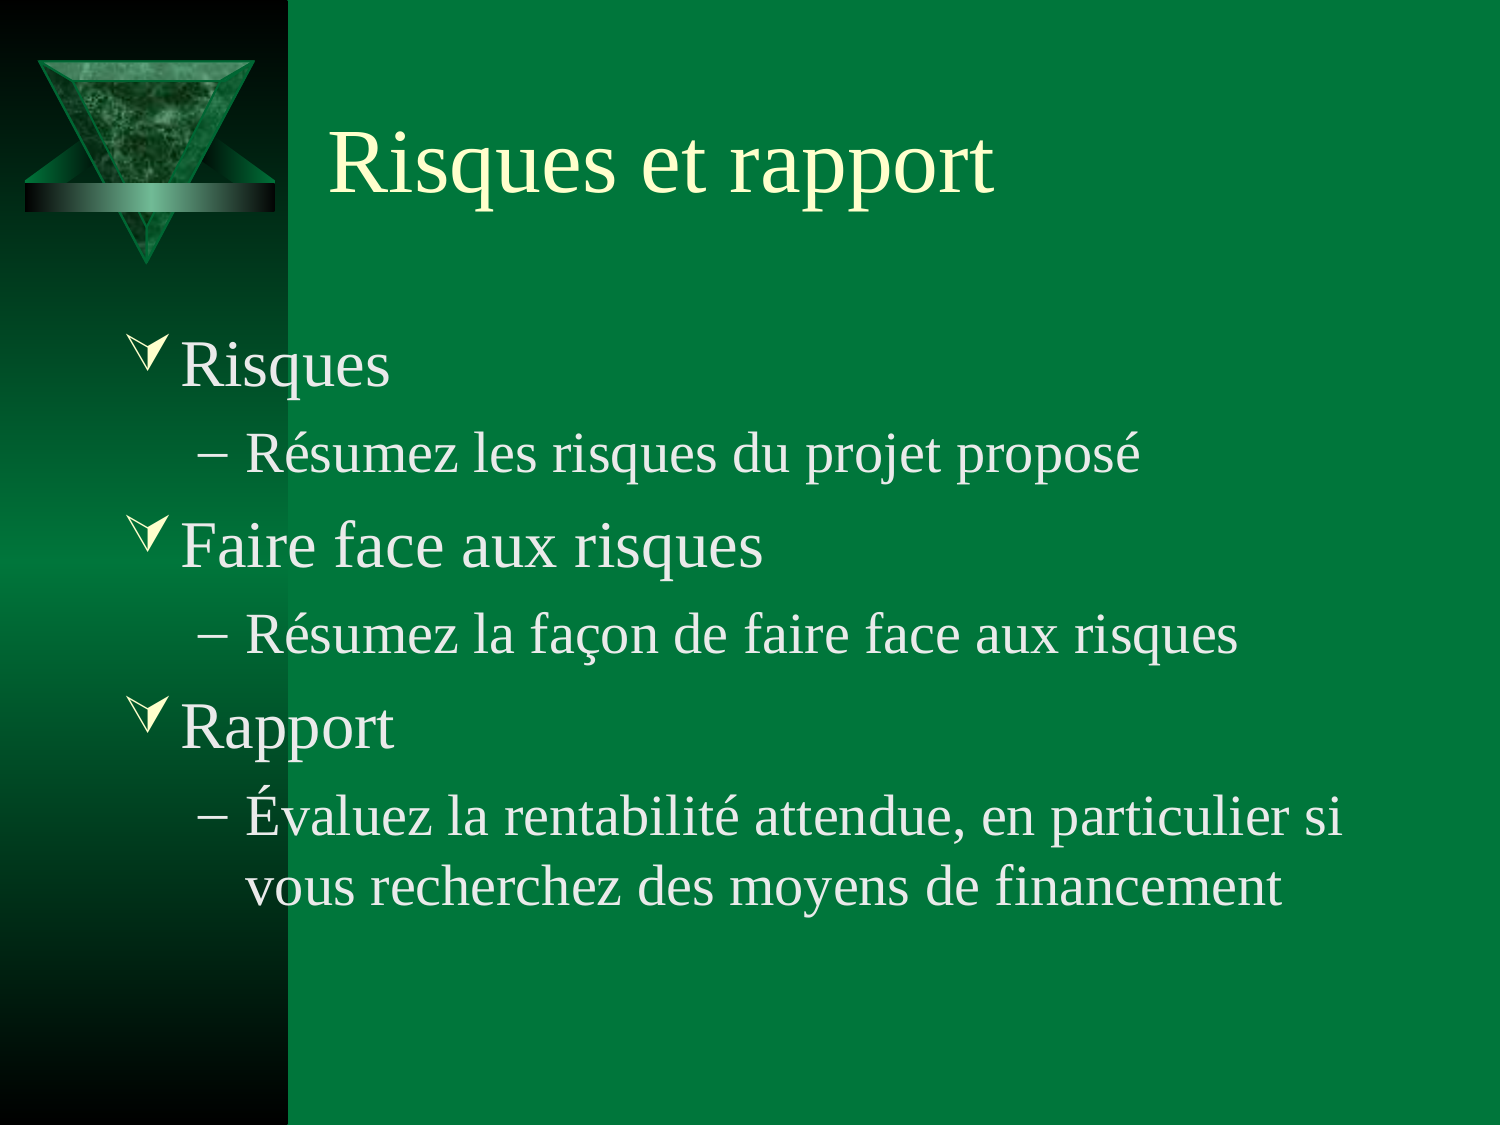

# Risques et rapport
Risques
Résumez les risques du projet proposé
Faire face aux risques
Résumez la façon de faire face aux risques
Rapport
Évaluez la rentabilité attendue, en particulier si vous recherchez des moyens de financement